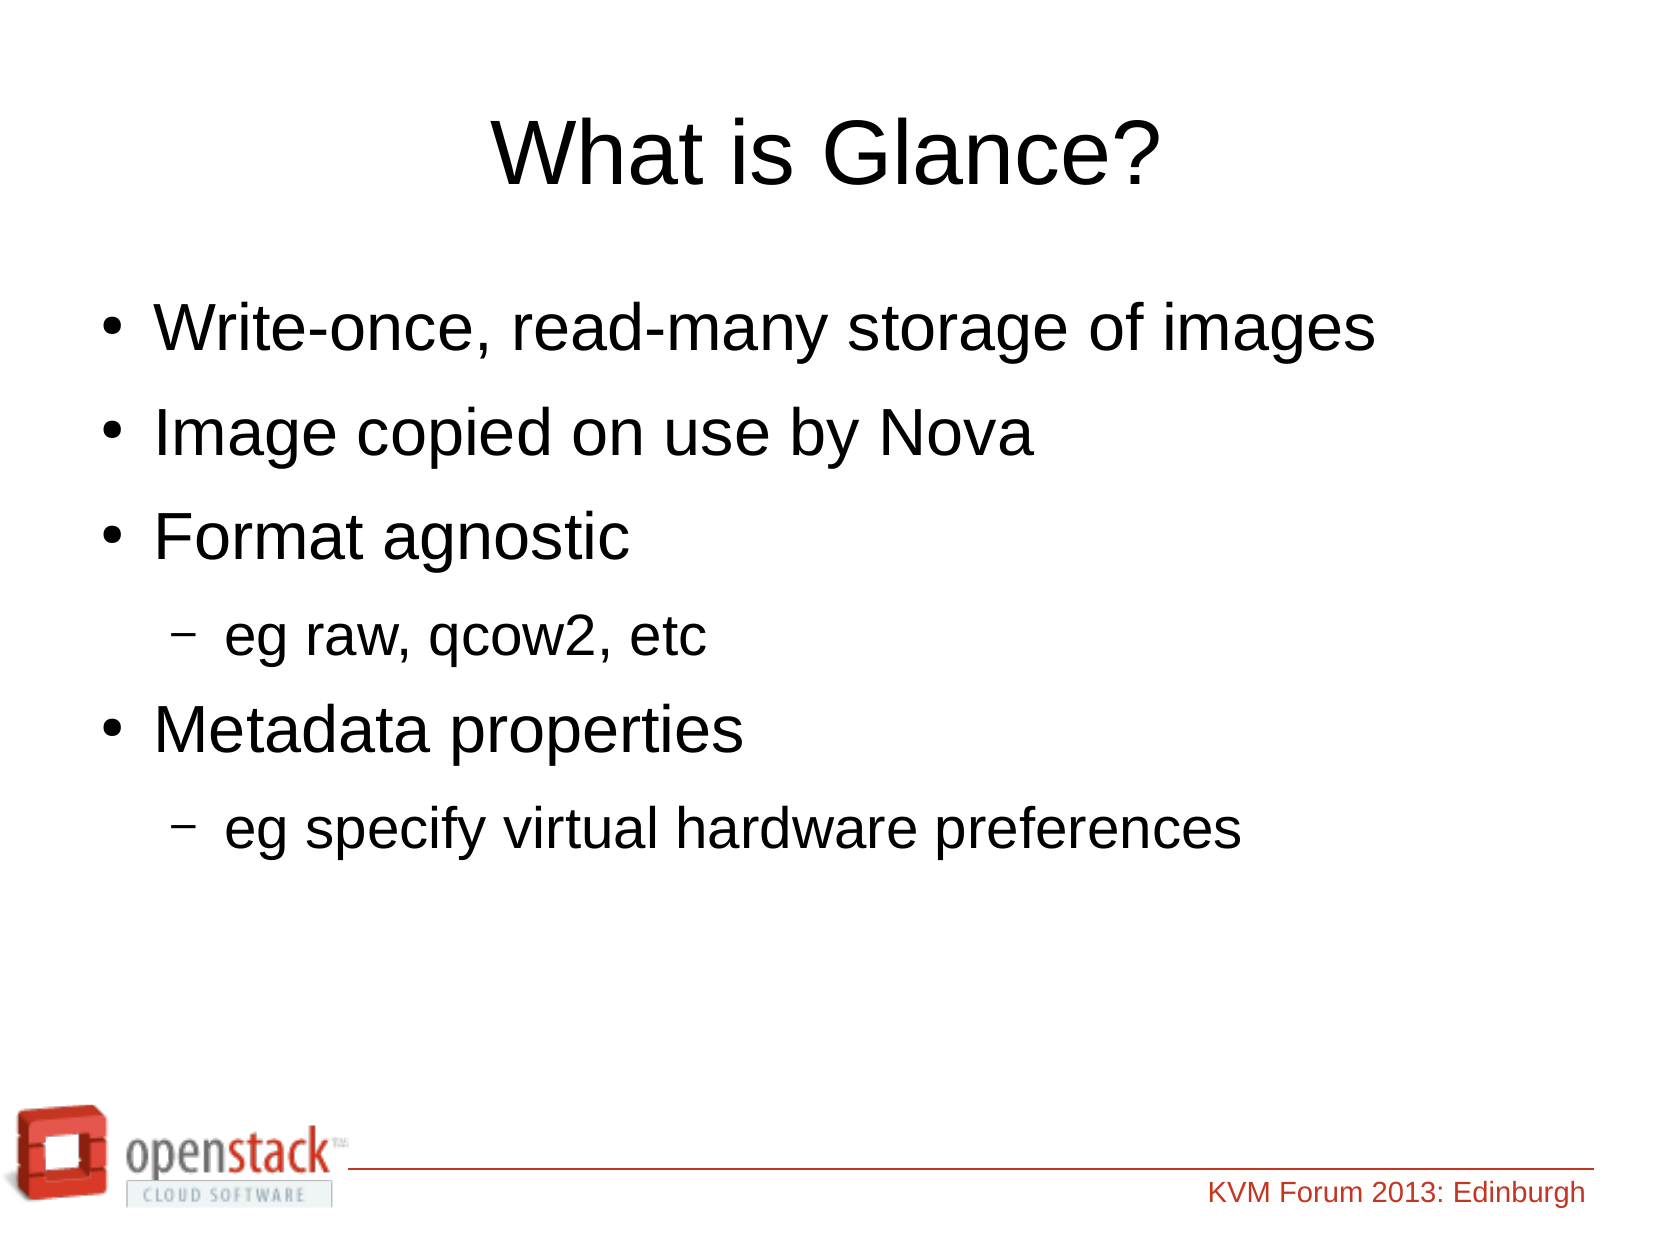

# What is Glance?
Write-once, read-many storage of images
Image copied on use by Nova
Format agnostic
eg raw, qcow2, etc
Metadata properties
eg specify virtual hardware preferences